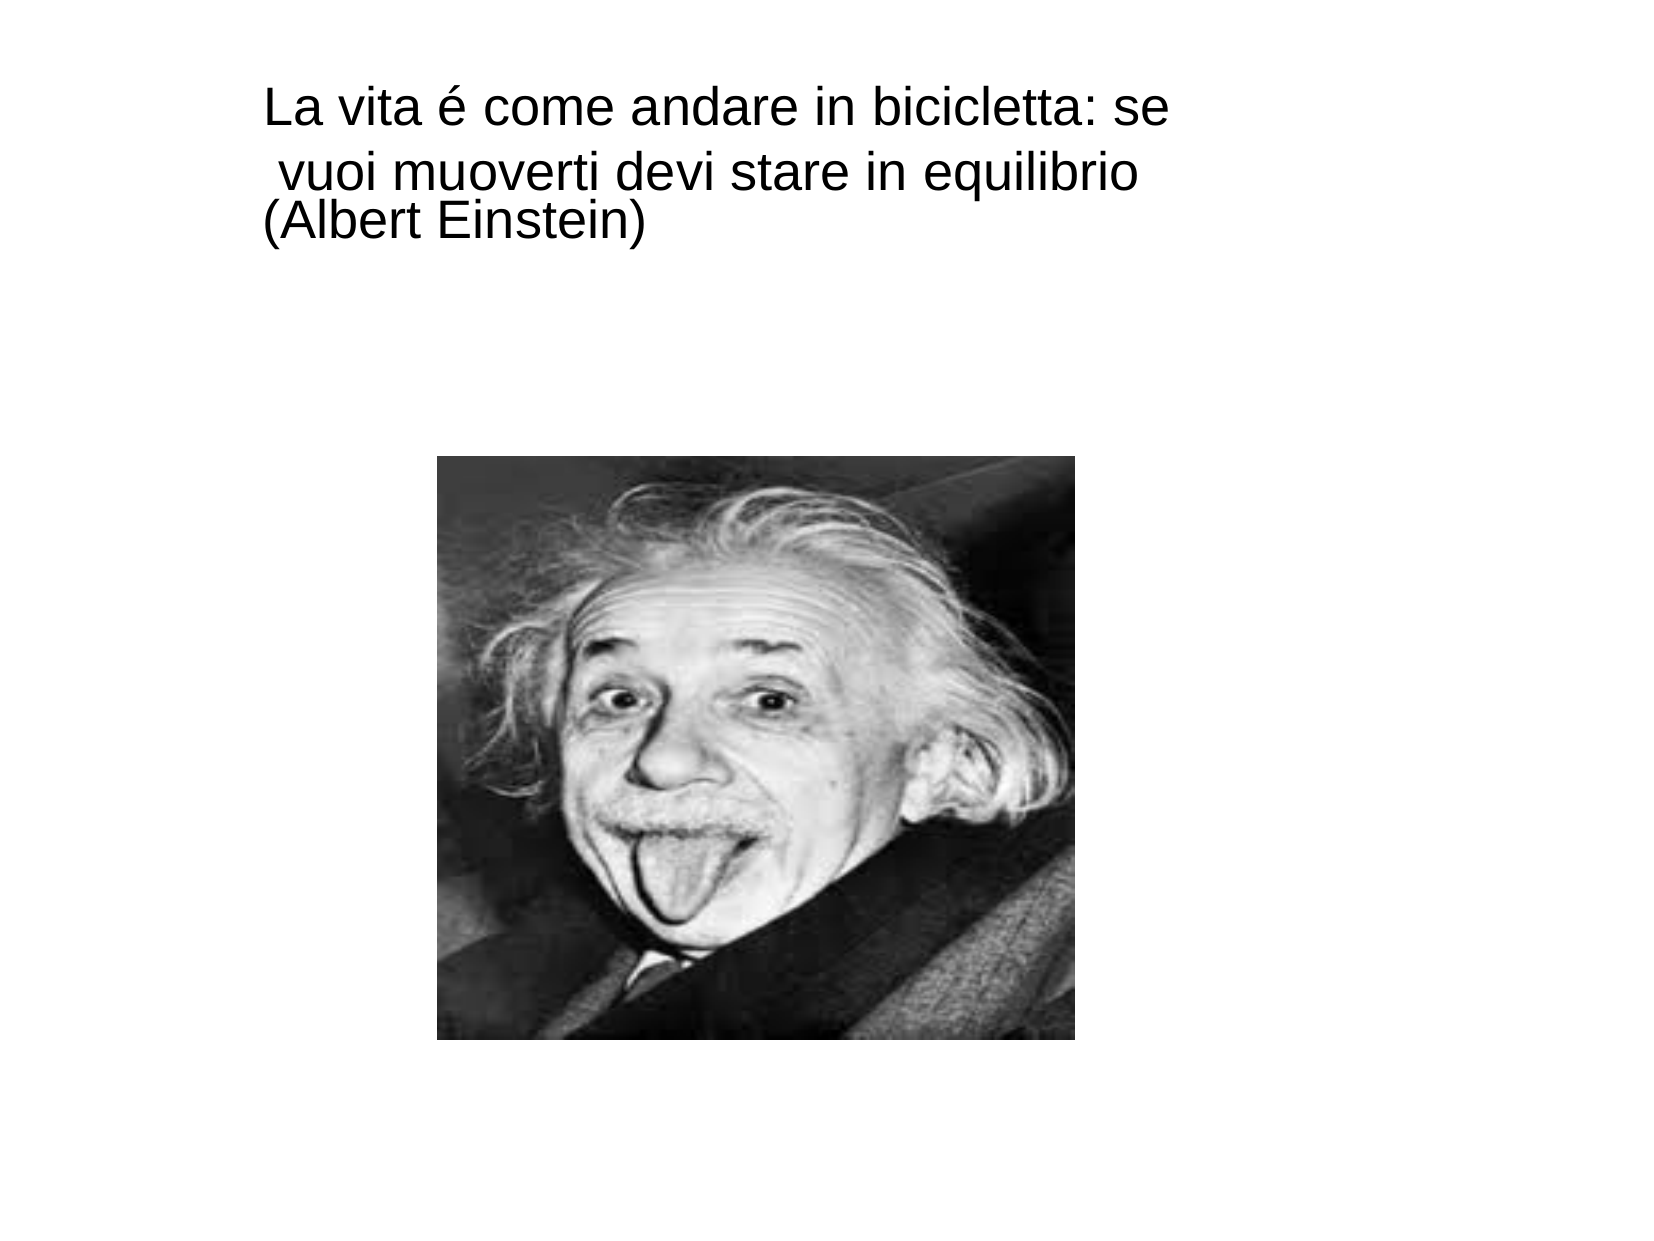

La vita é come andare in bicicletta: se
 vuoi muoverti devi stare in equilibrio
(Albert Einstein)